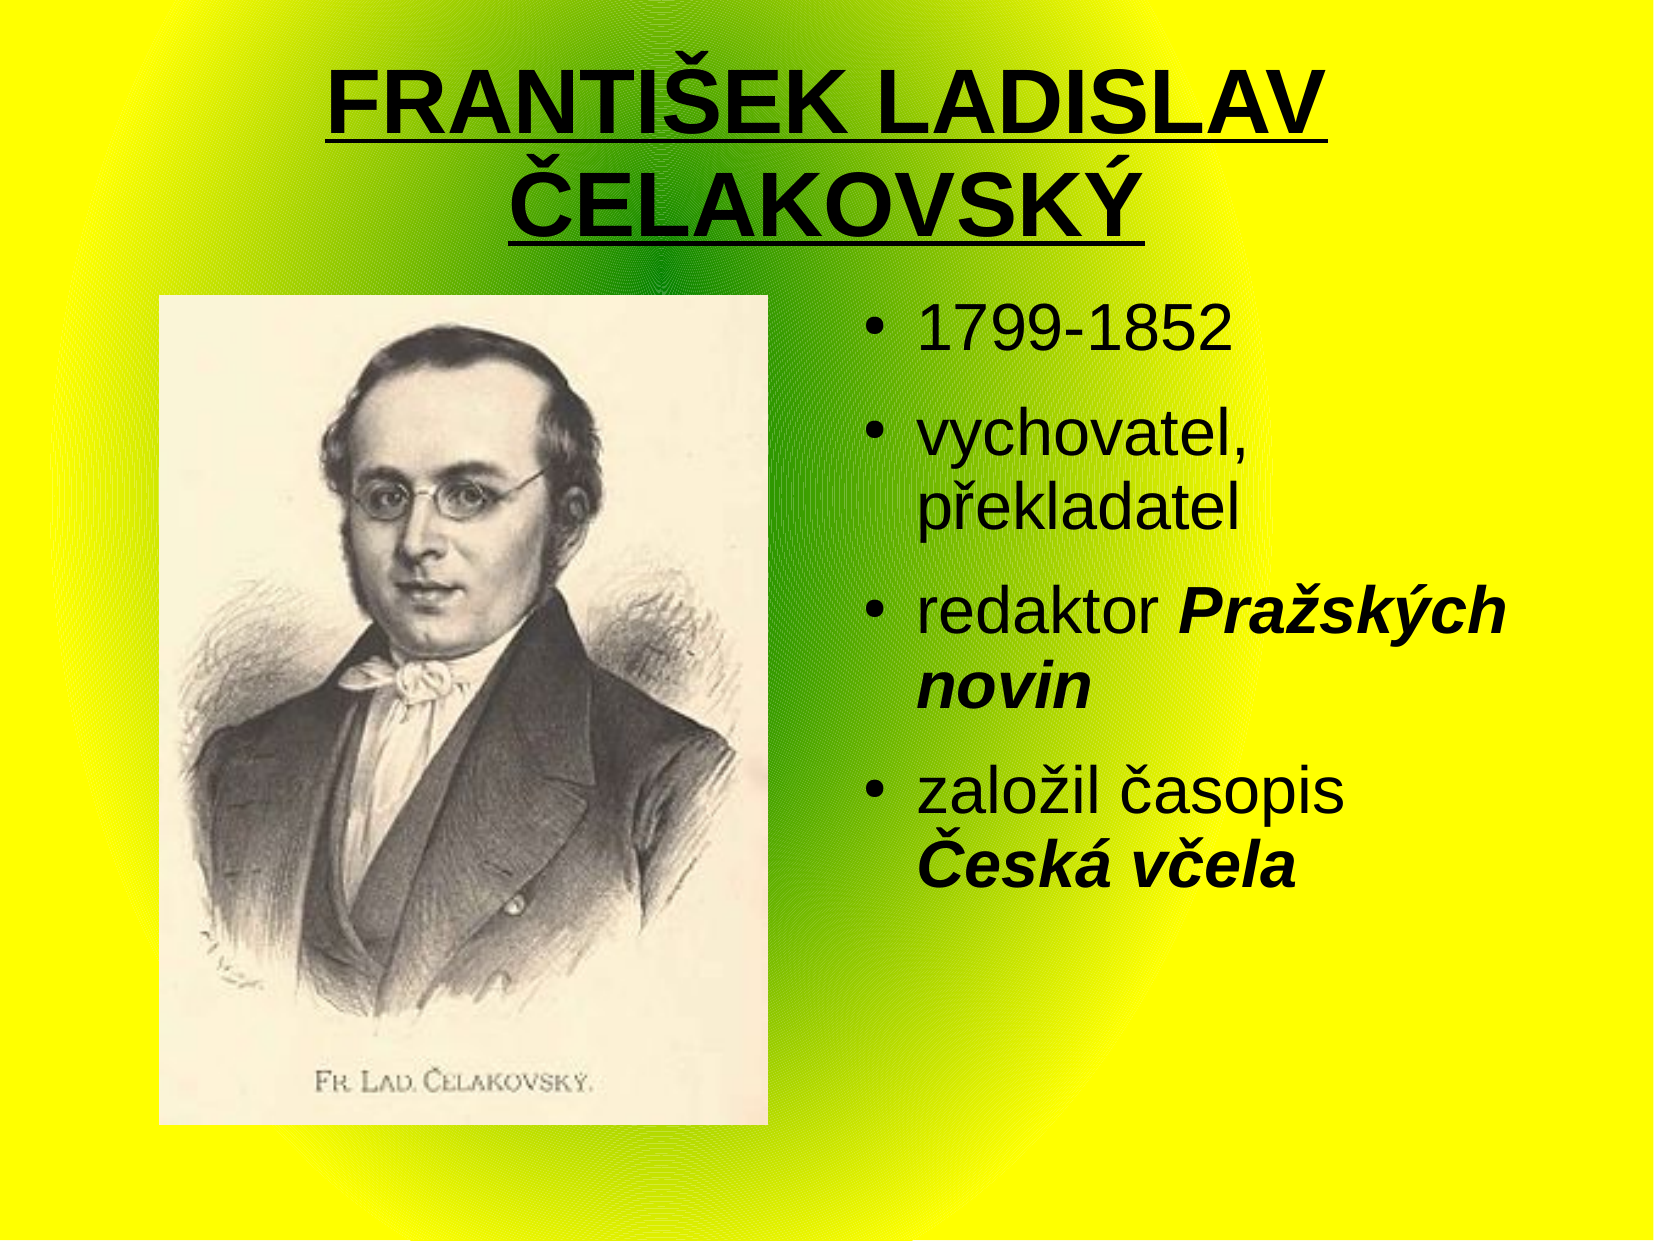

# FRANTIŠEK LADISLAV ČELAKOVSKÝ
1799-1852
vychovatel, překladatel
redaktor Pražských novin
založil časopis
Česká včela